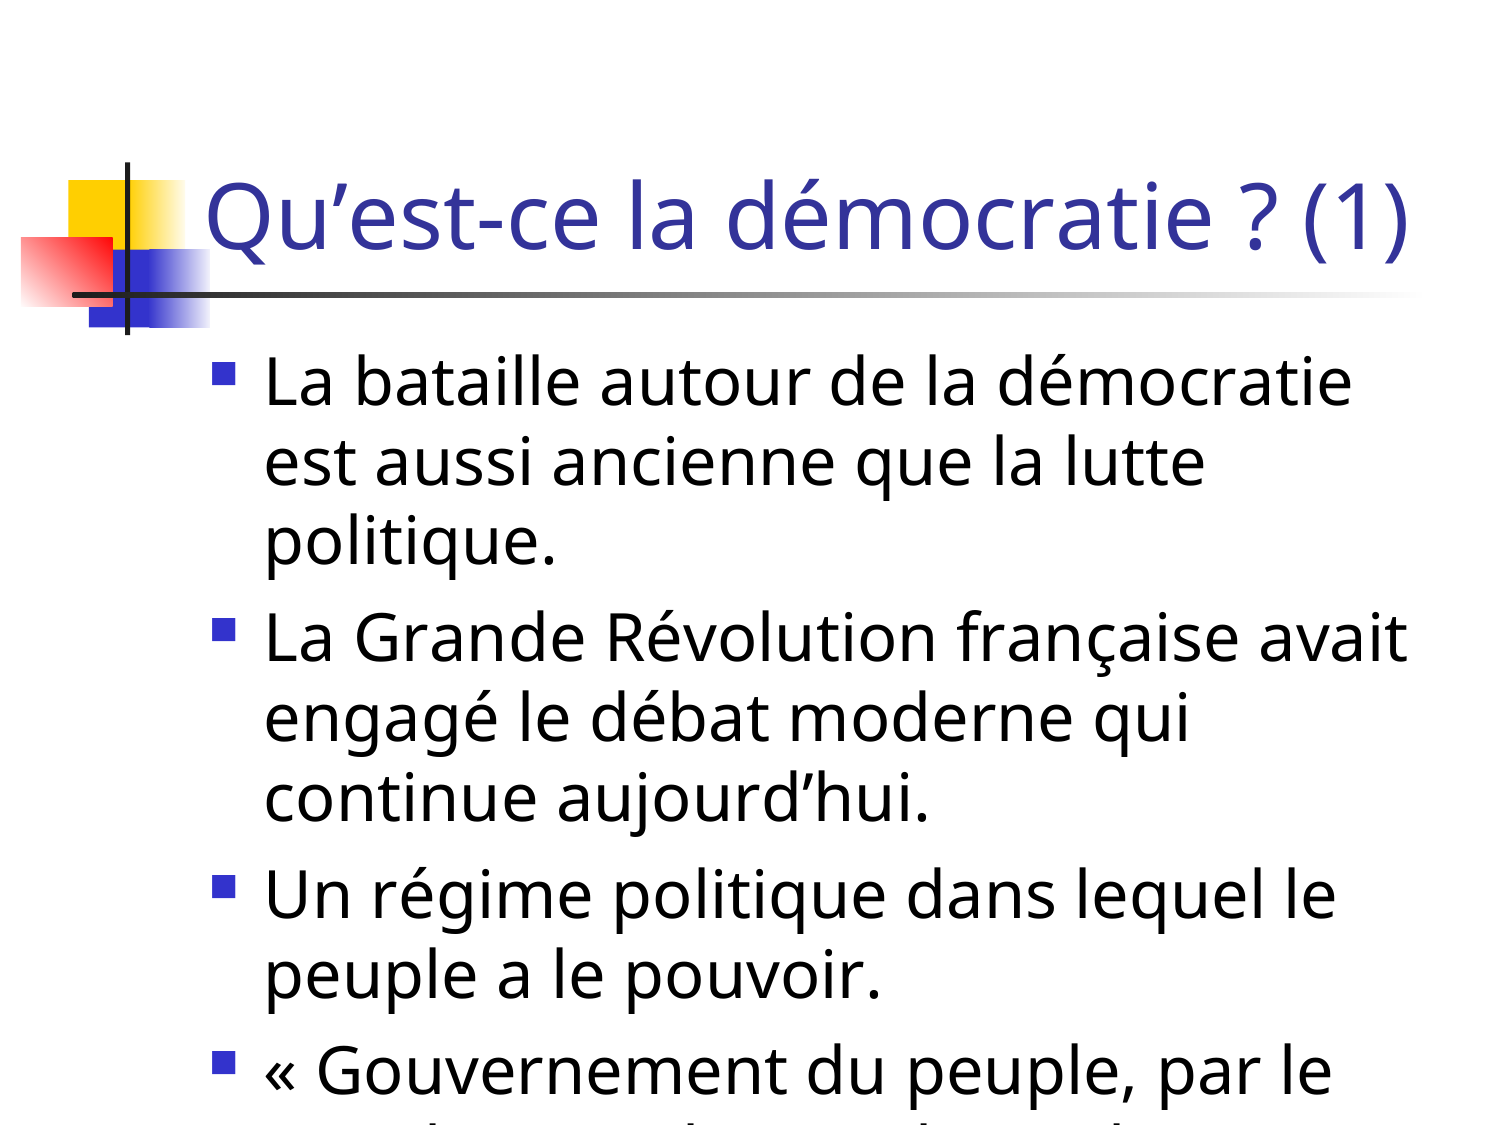

Qu’est-ce la démocratie ? (1)
La bataille autour de la démocratie est aussi ancienne que la lutte politique.
La Grande Révolution française avait engagé le débat moderne qui continue aujourd’hui.
Un régime politique dans lequel le peuple a le pouvoir.
« Gouvernement du peuple, par le peuple, pour le peuple » selon Lincoln.